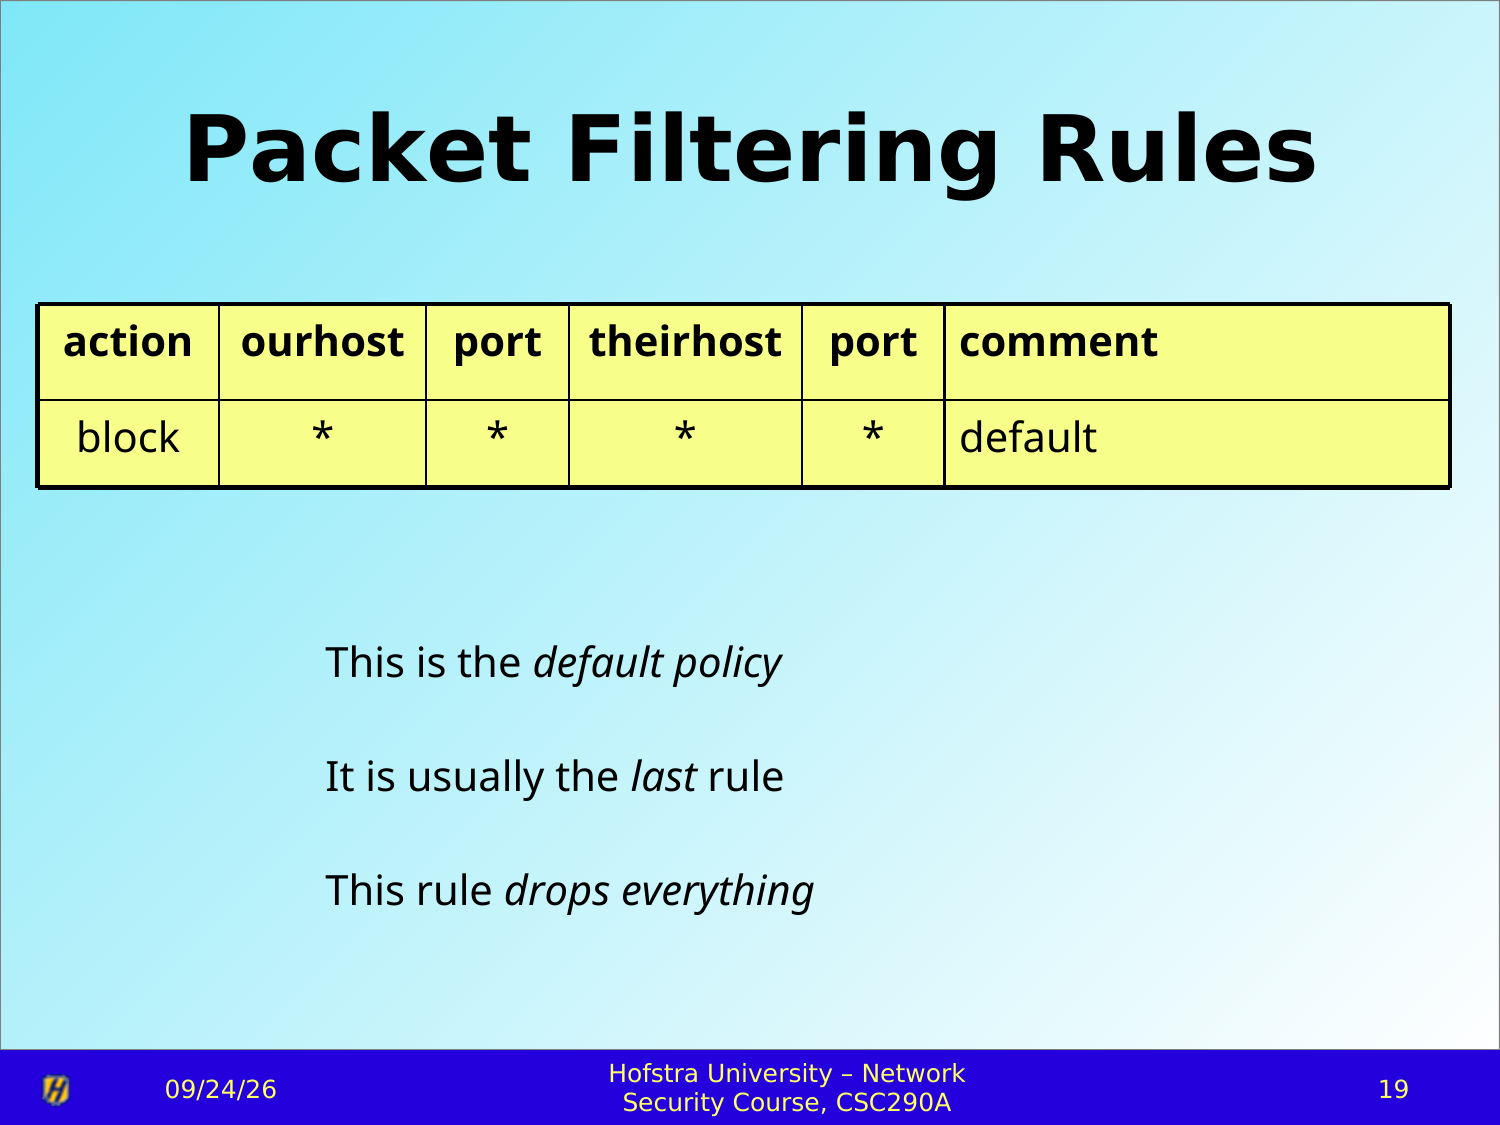

# Packet Filtering Rules
action
ourhost
port
theirhost
port
comment
block
*
*
*
*
default
 This is the default policy
 It is usually the last rule
 This rule drops everything
19